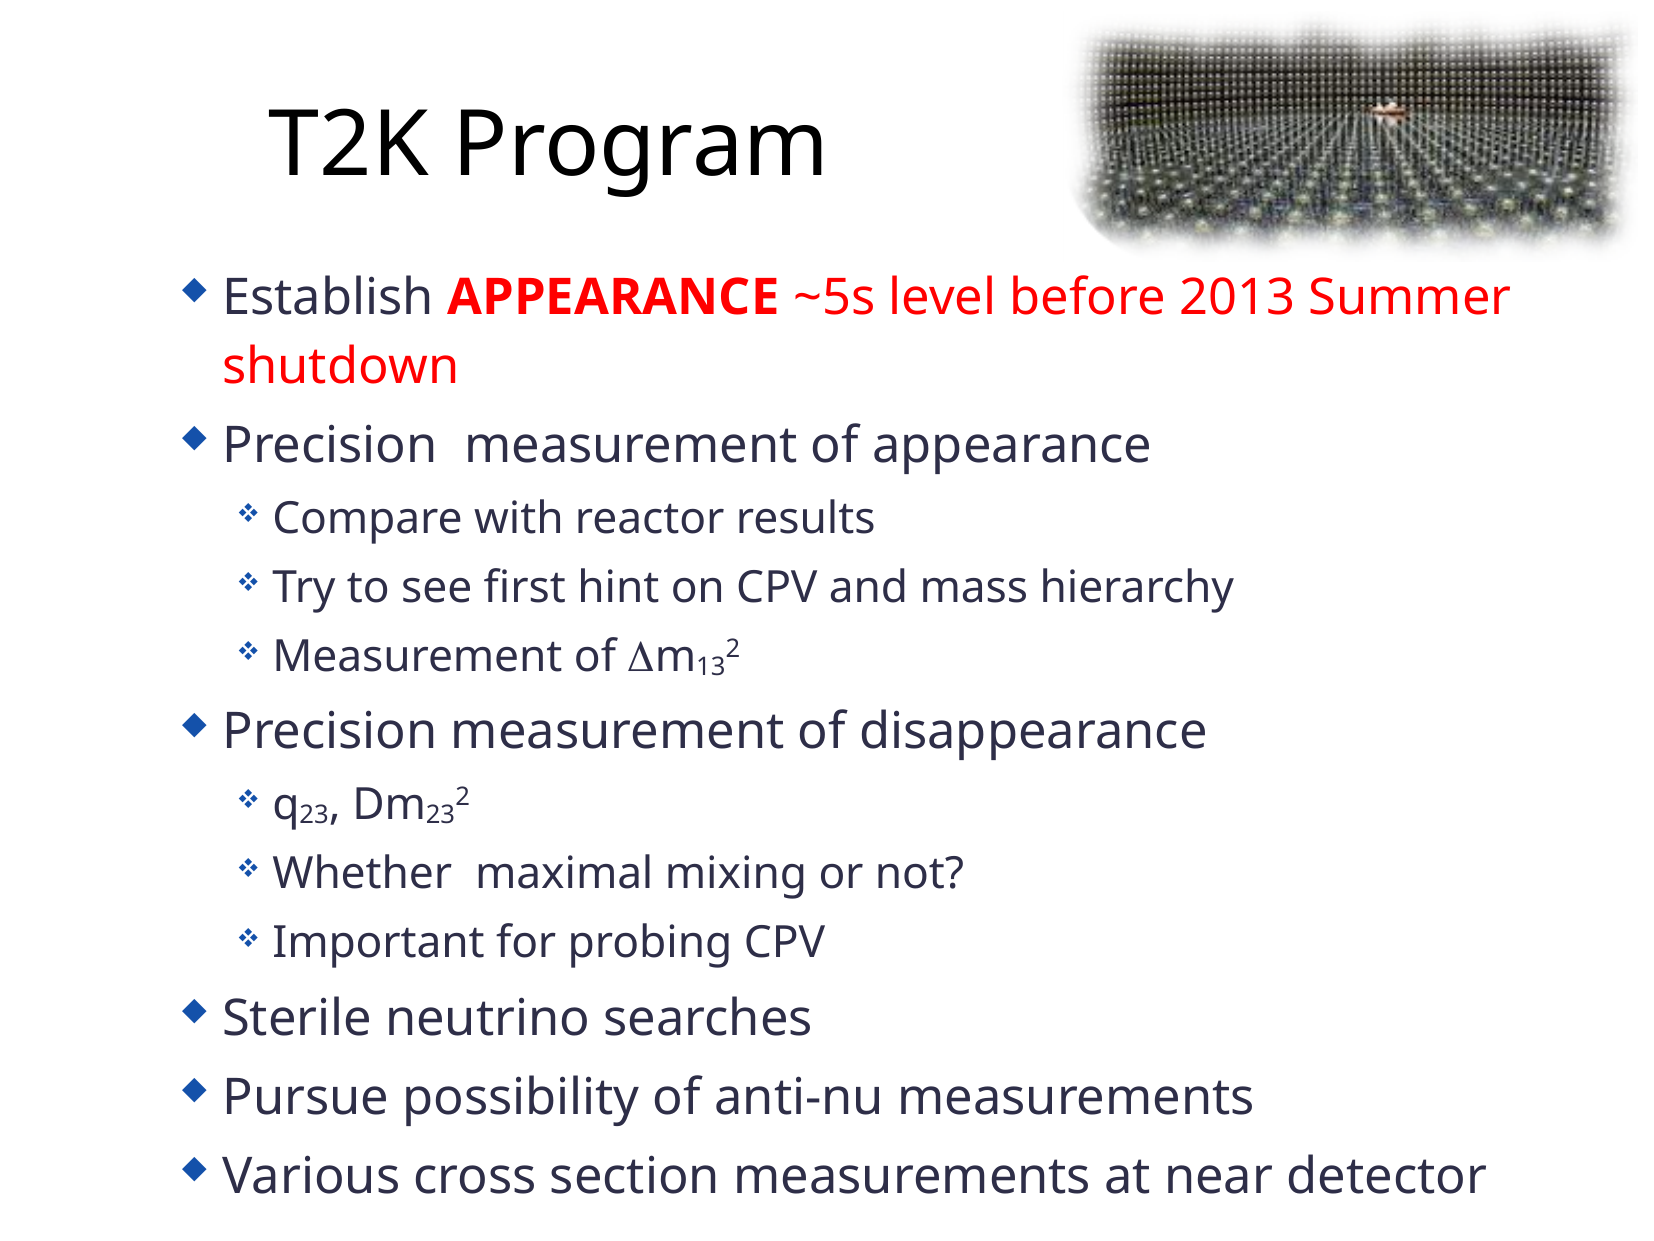

# T2K Program
Establish APPEARANCE ~5s level before 2013 Summer shutdown
Precision measurement of appearance
Compare with reactor results
Try to see first hint on CPV and mass hierarchy
Measurement of Dm132
Precision measurement of disappearance
q23, Dm232
Whether maximal mixing or not?
Important for probing CPV
Sterile neutrino searches
Pursue possibility of anti-nu measurements
Various cross section measurements at near detector